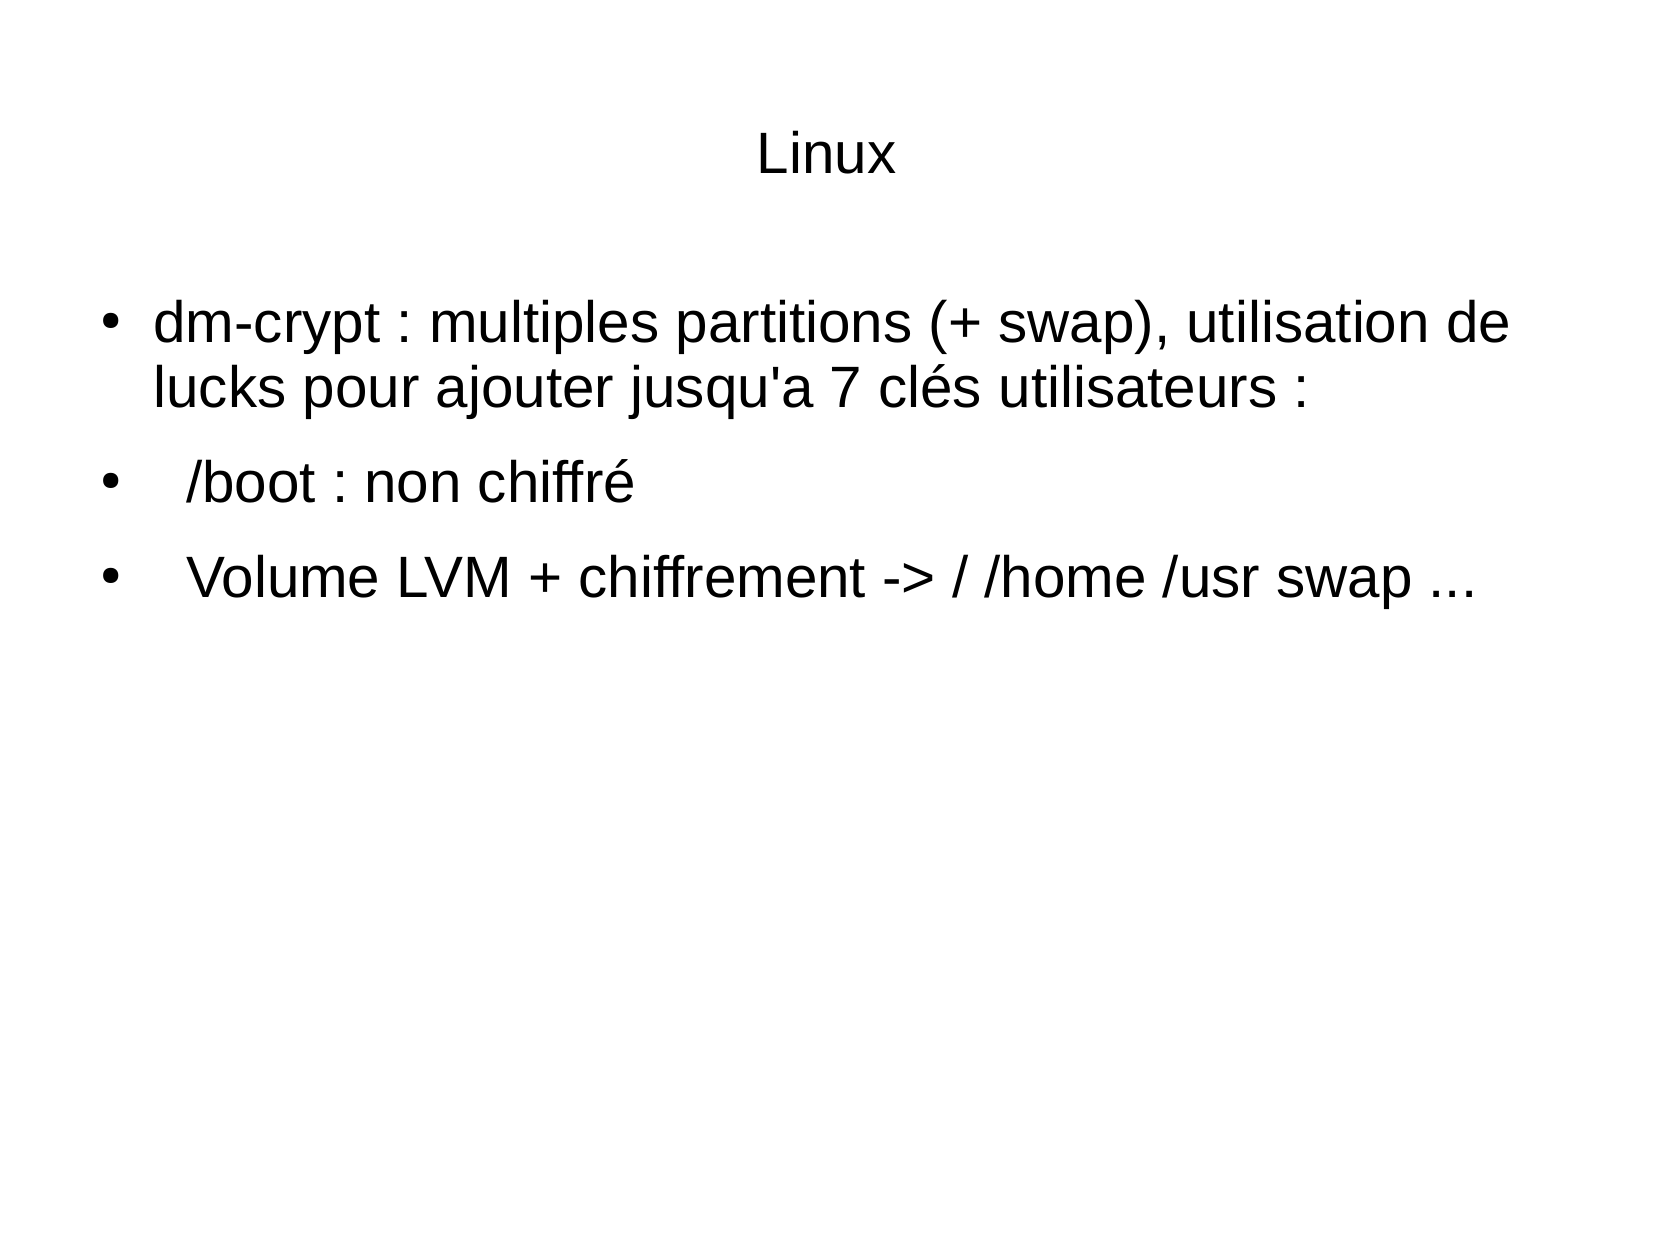

# Linux
dm-crypt : multiples partitions (+ swap), utilisation de lucks pour ajouter jusqu'a 7 clés utilisateurs :
 /boot : non chiffré
 Volume LVM + chiffrement -> / /home /usr swap ...